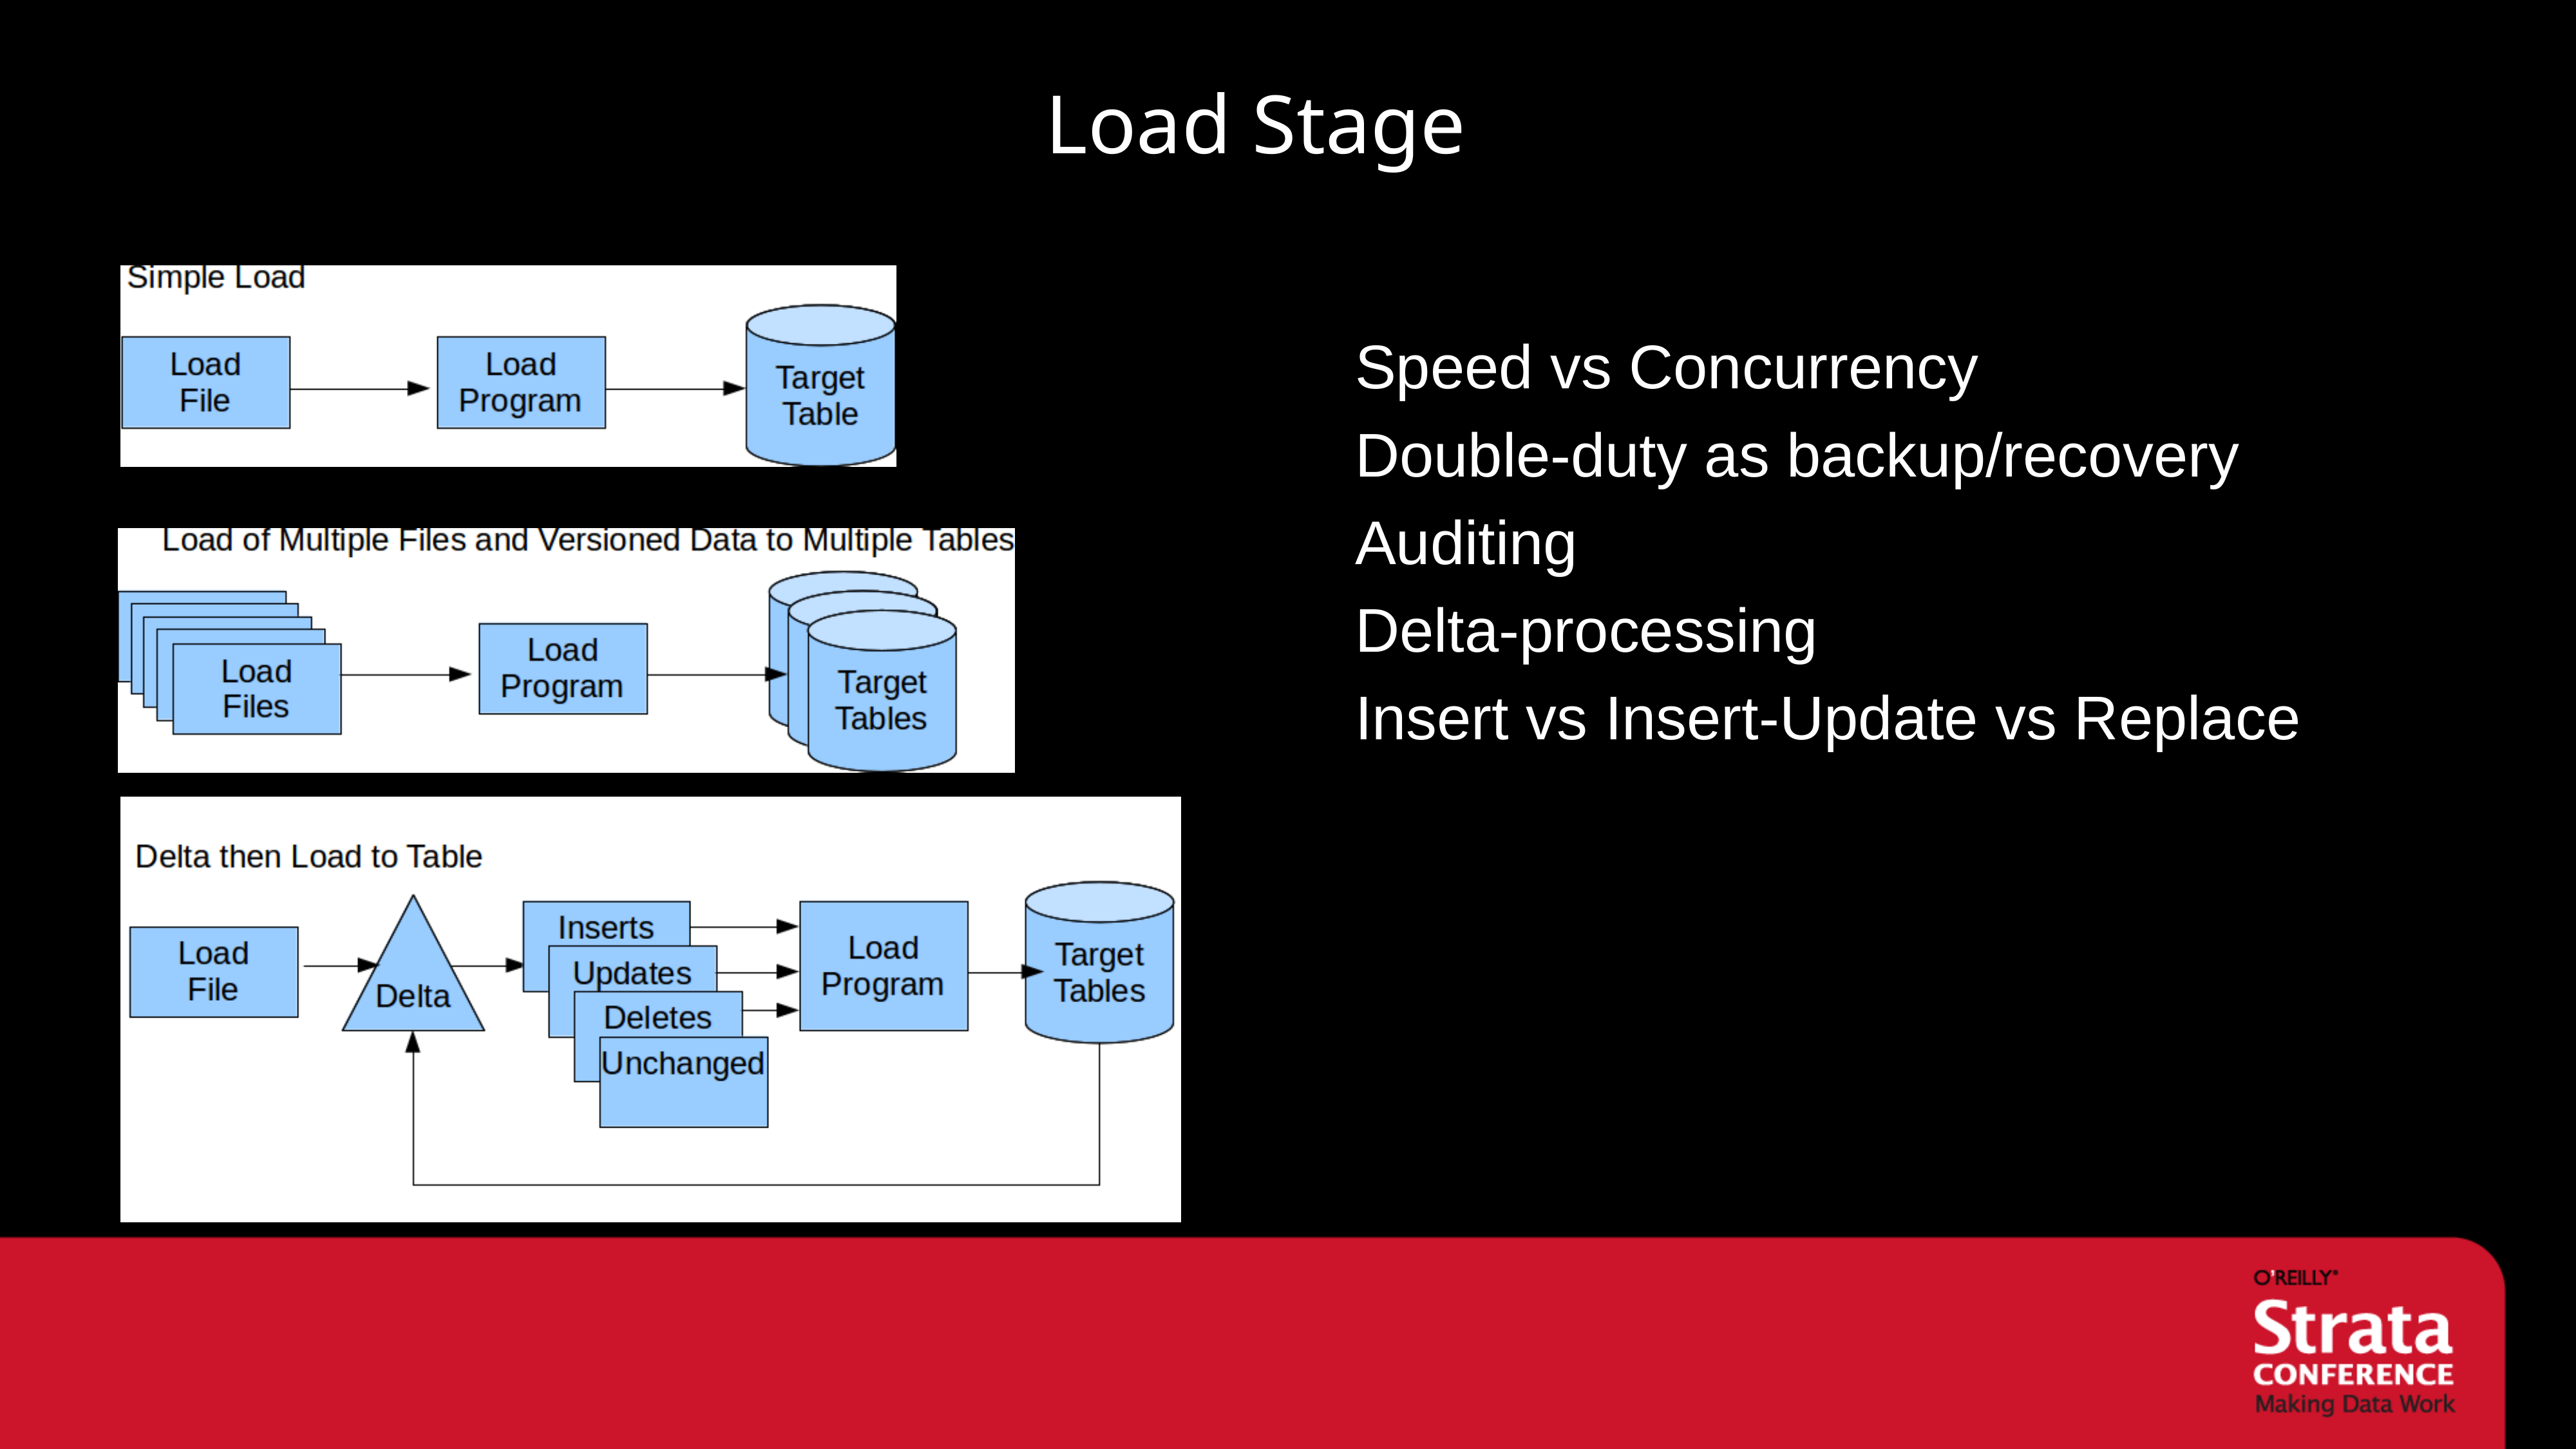

#
Load Stage
Speed vs Concurrency
Double-duty as backup/recovery
Auditing
Delta-processing
Insert vs Insert-Update vs Replace